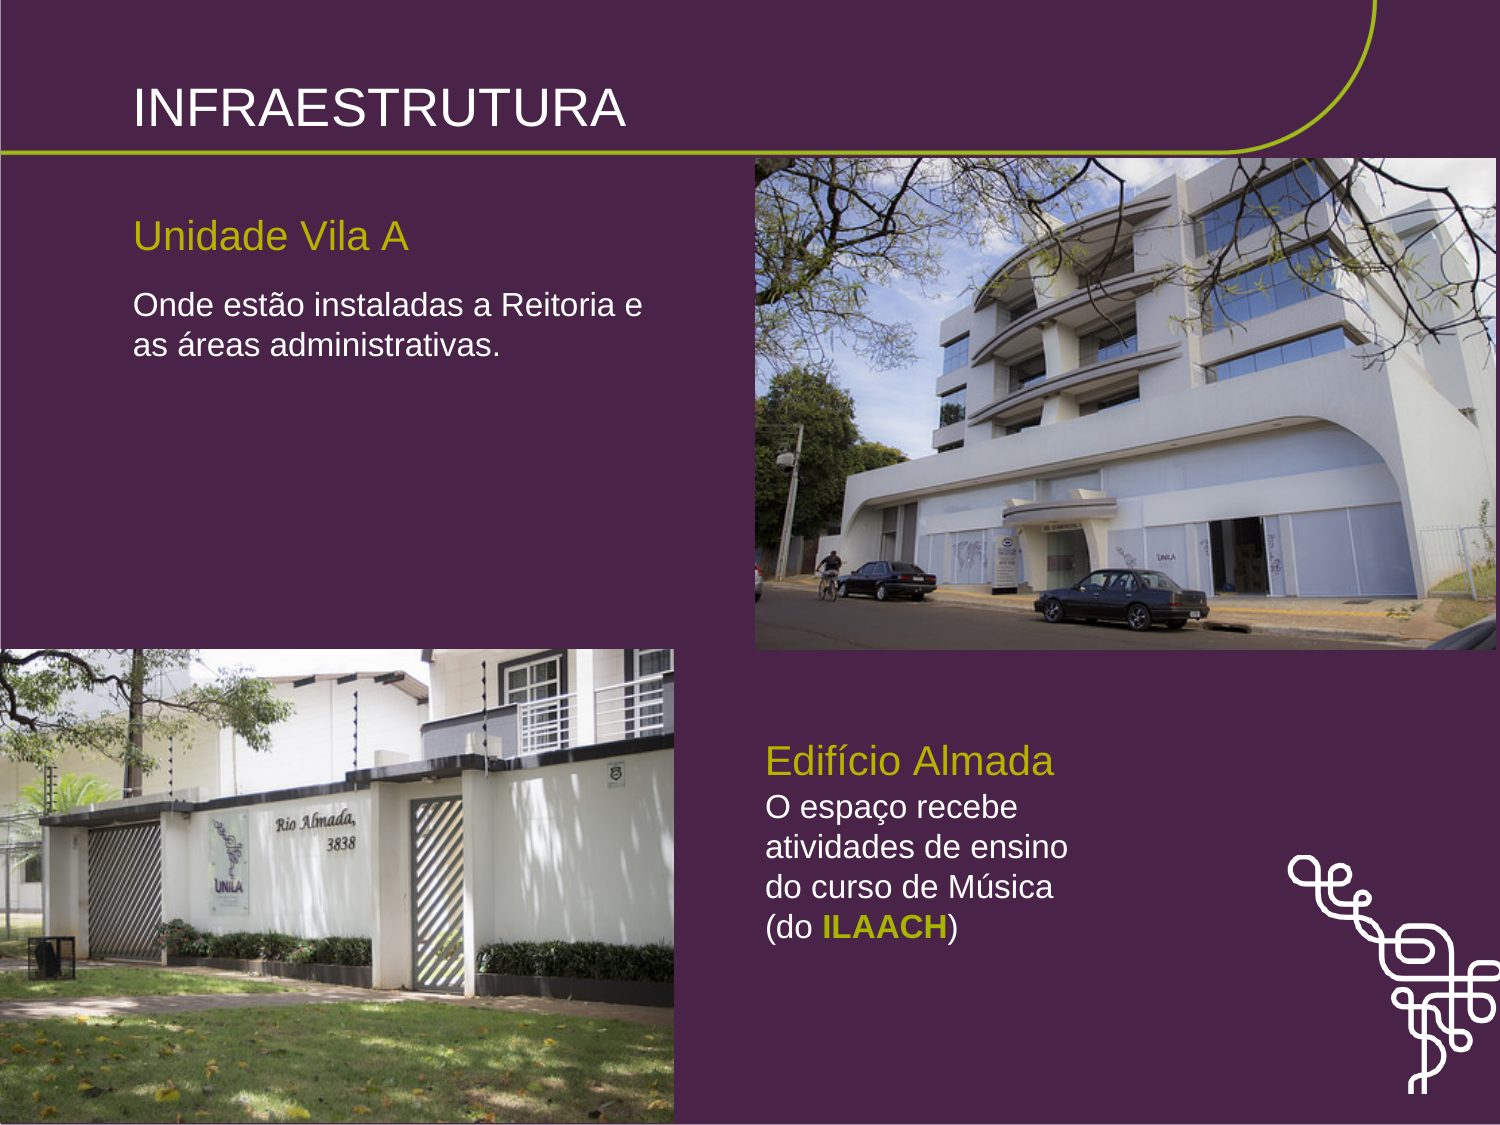

INFRAESTRUTURA
Unidade Vila A
Onde estão instaladas a Reitoria e as áreas administrativas.
Edifício Almada
O espaço recebe atividades de ensino do curso de Música (do ILAACH)